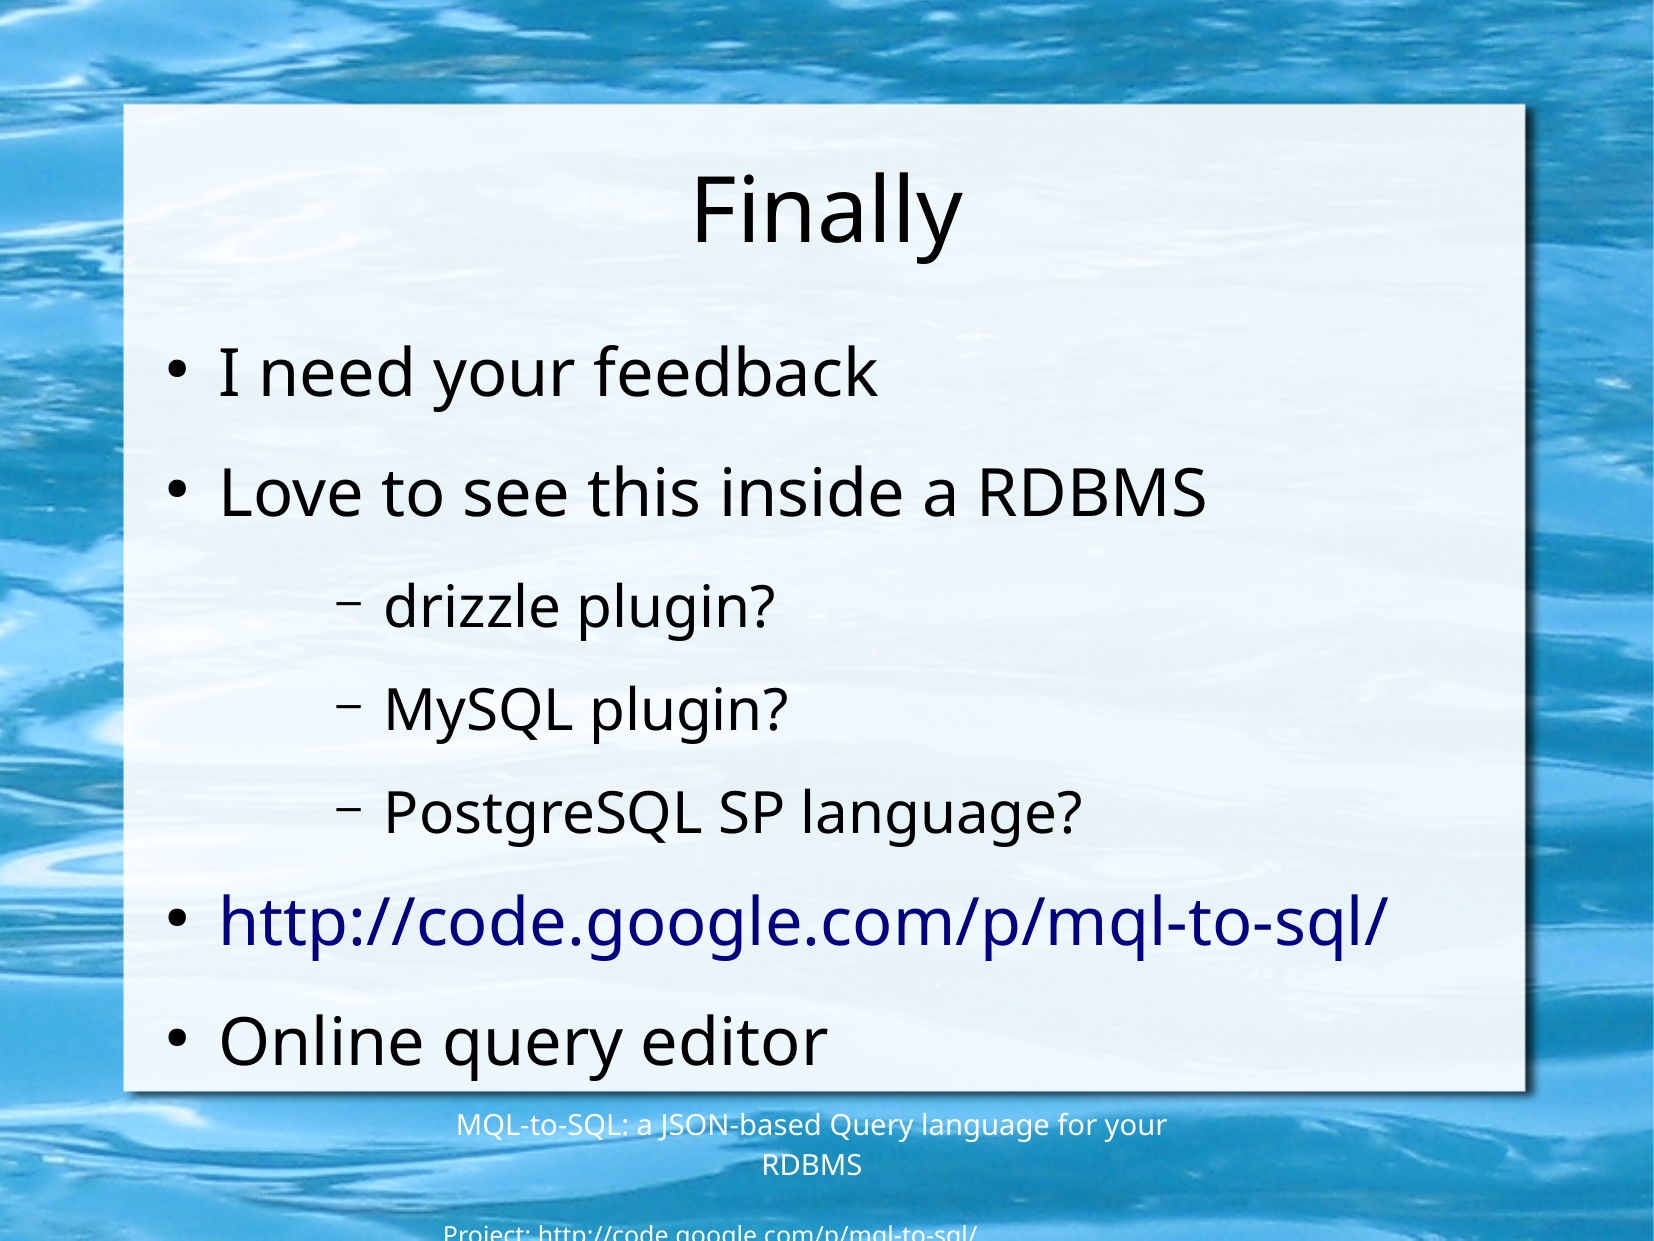

# Finally
I need your feedback
Love to see this inside a RDBMS
drizzle plugin?
MySQL plugin?
PostgreSQL SP language?
http://code.google.com/p/mql-to-sql/
Online query editor